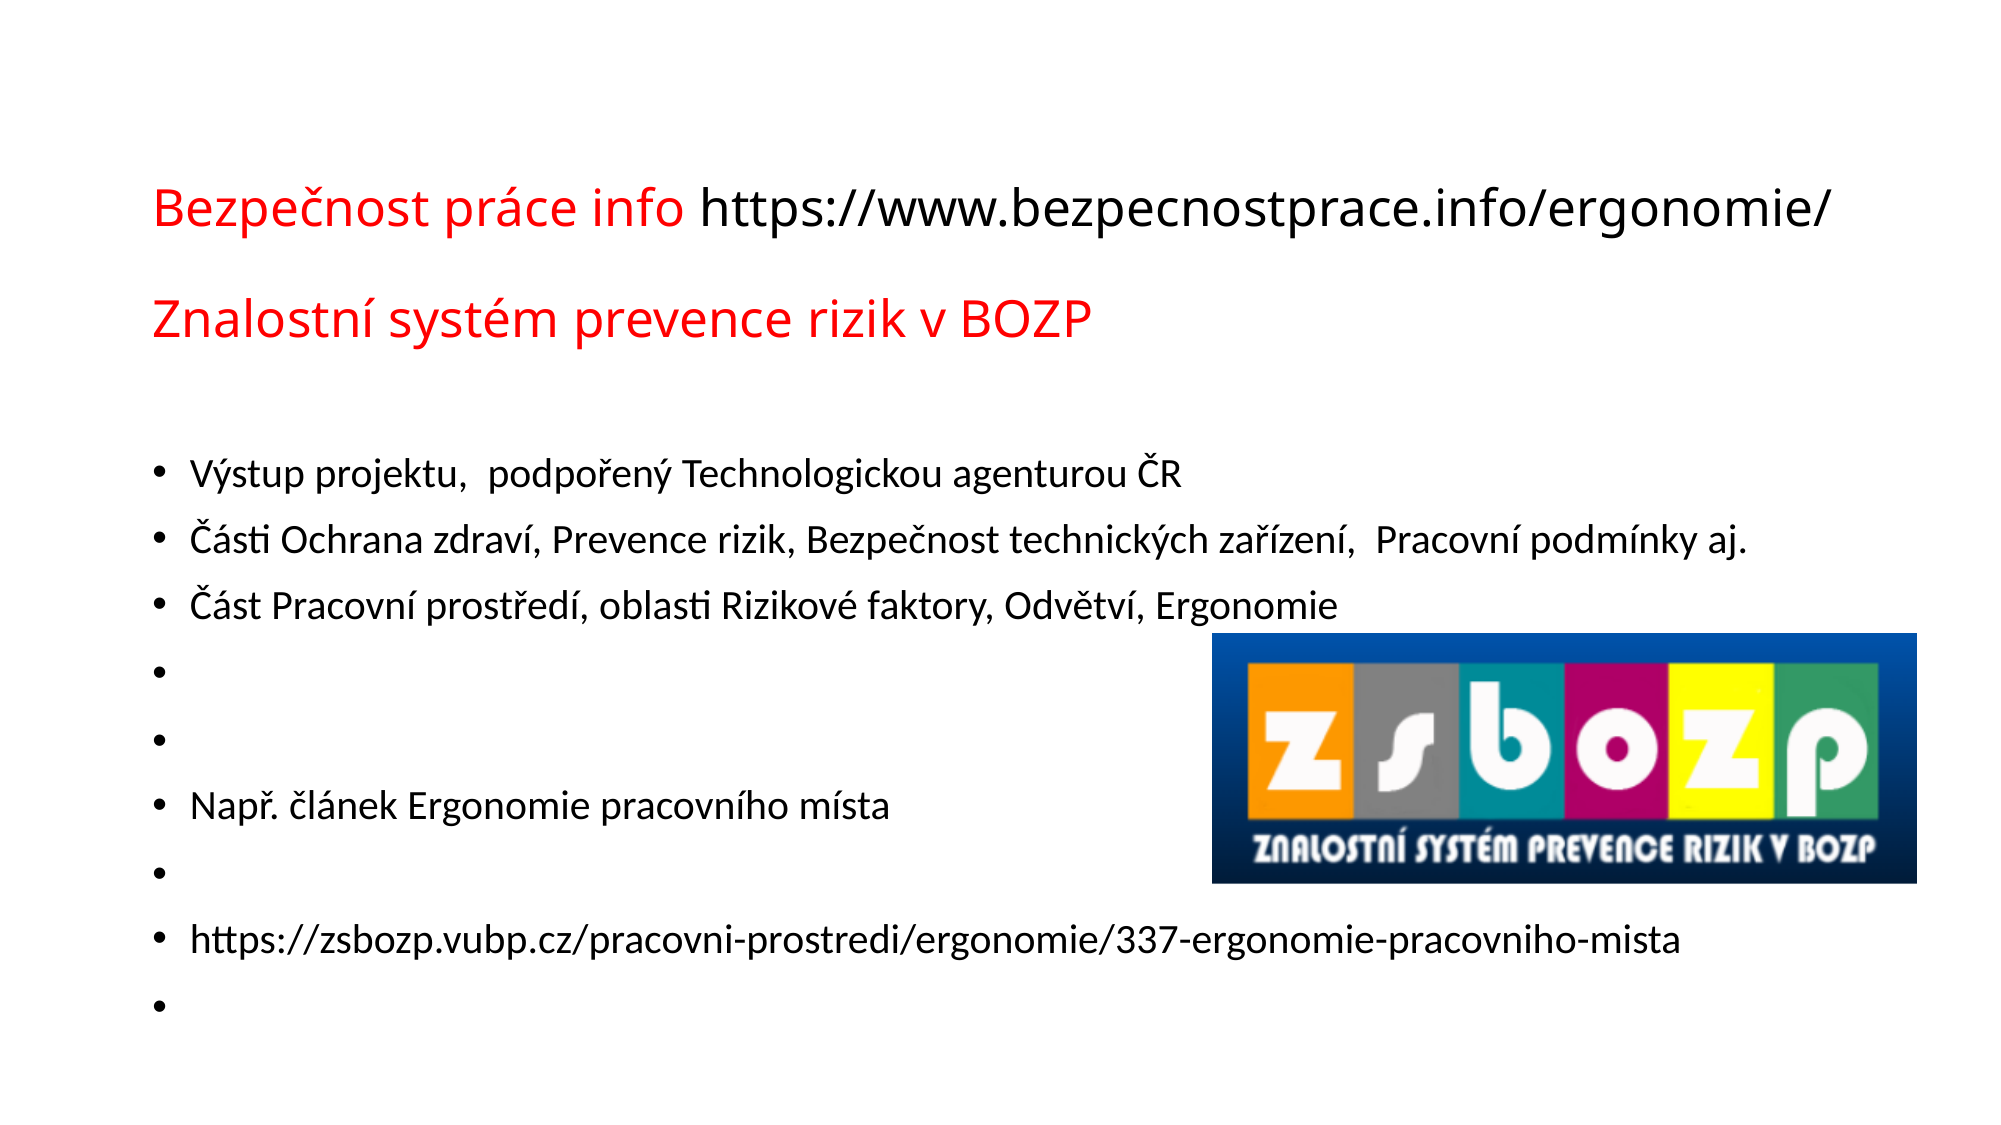

# Bezpečnost práce info https://www.bezpecnostprace.info/ergonomie/ Znalostní systém prevence rizik v BOZP
Výstup projektu, podpořený Technologickou agenturou ČR
Části Ochrana zdraví, Prevence rizik, Bezpečnost technických zařízení, Pracovní podmínky aj.
Část Pracovní prostředí, oblasti Rizikové faktory, Odvětví, Ergonomie
Např. článek Ergonomie pracovního místa
https://zsbozp.vubp.cz/pracovni-prostredi/ergonomie/337-ergonomie-pracovniho-mista